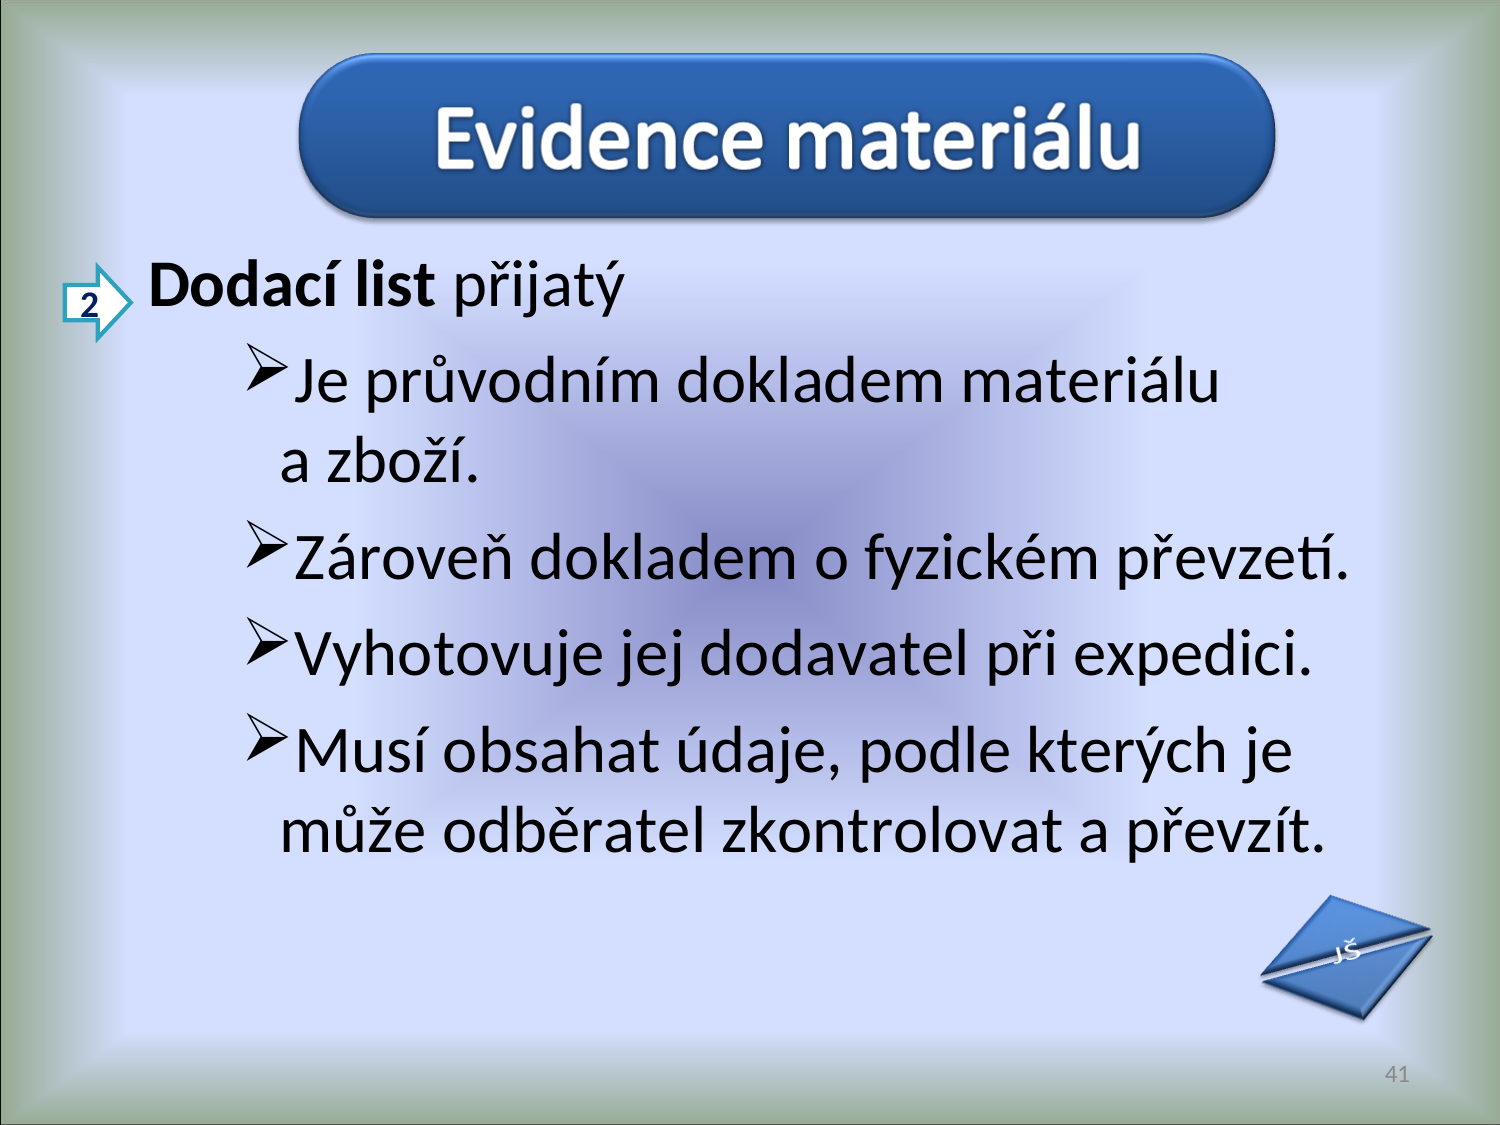

# Dodací list přijatý
Je průvodním dokladem materiálu
a zboží.
Zároveň dokladem o fyzickém převzetí.
Vyhotovuje jej dodavatel při expedici.
Musí obsahat údaje, podle kterých je může odběratel zkontrolovat a převzít.
2